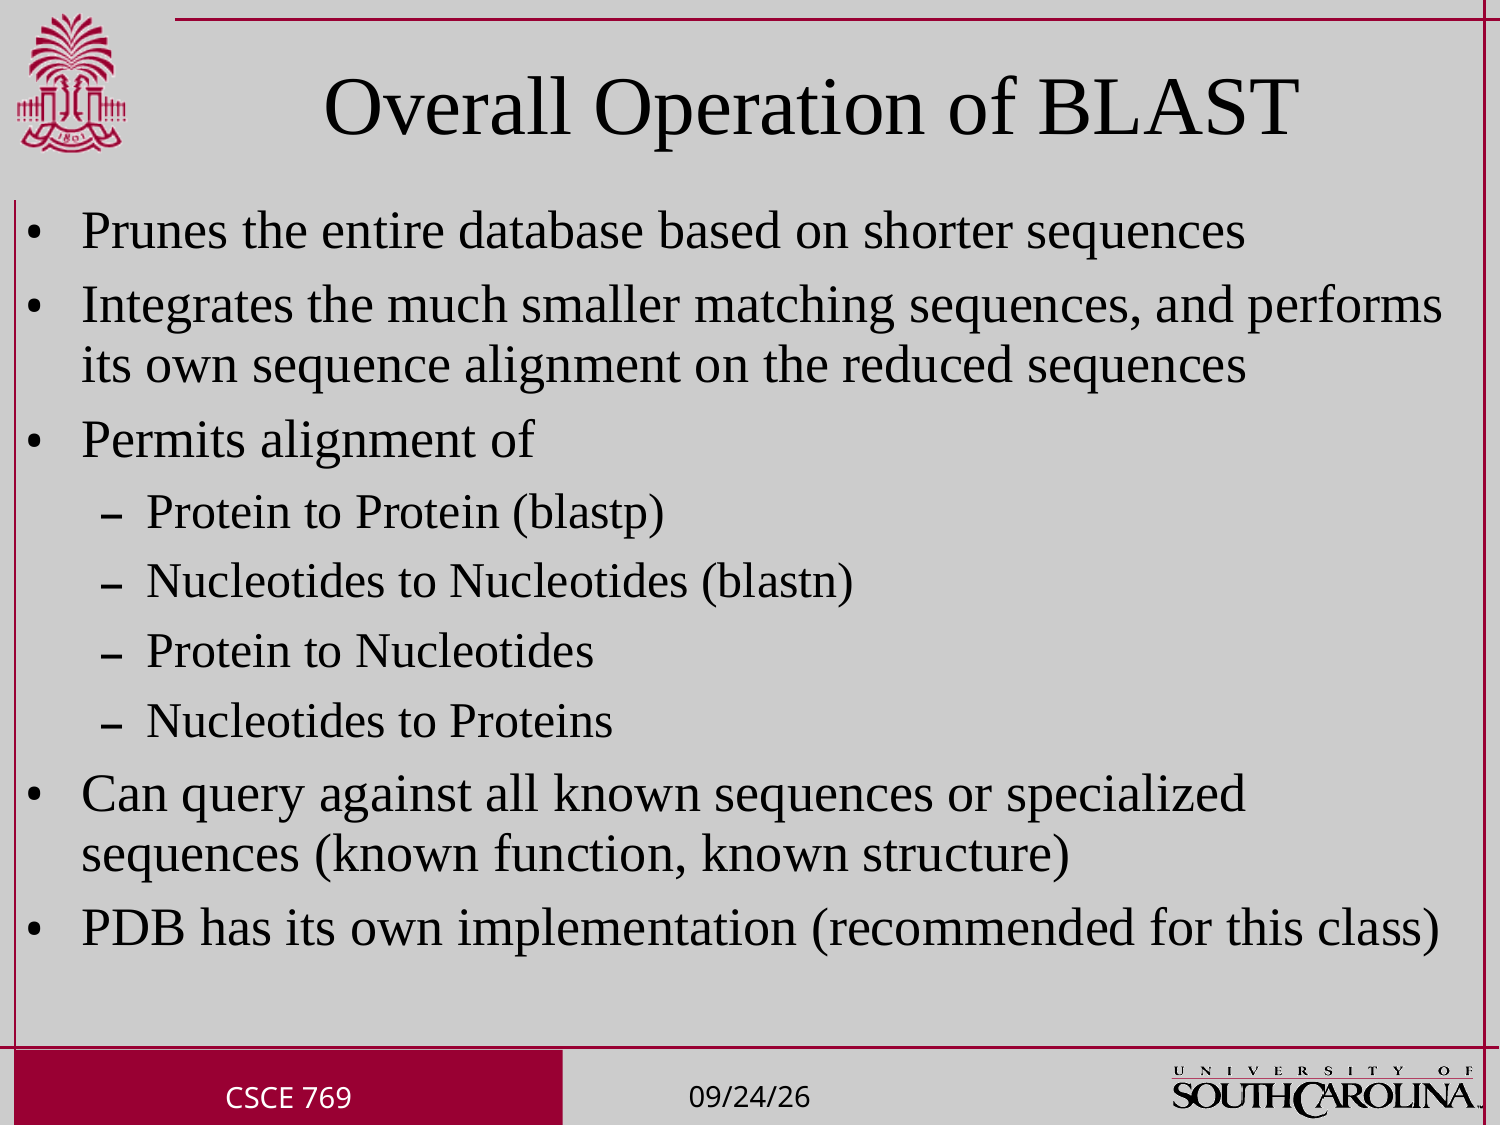

# Overall Operation of BLAST
Prunes the entire database based on shorter sequences
Integrates the much smaller matching sequences, and performs its own sequence alignment on the reduced sequences
Permits alignment of
Protein to Protein (blastp)
Nucleotides to Nucleotides (blastn)
Protein to Nucleotides
Nucleotides to Proteins
Can query against all known sequences or specialized sequences (known function, known structure)
PDB has its own implementation (recommended for this class)